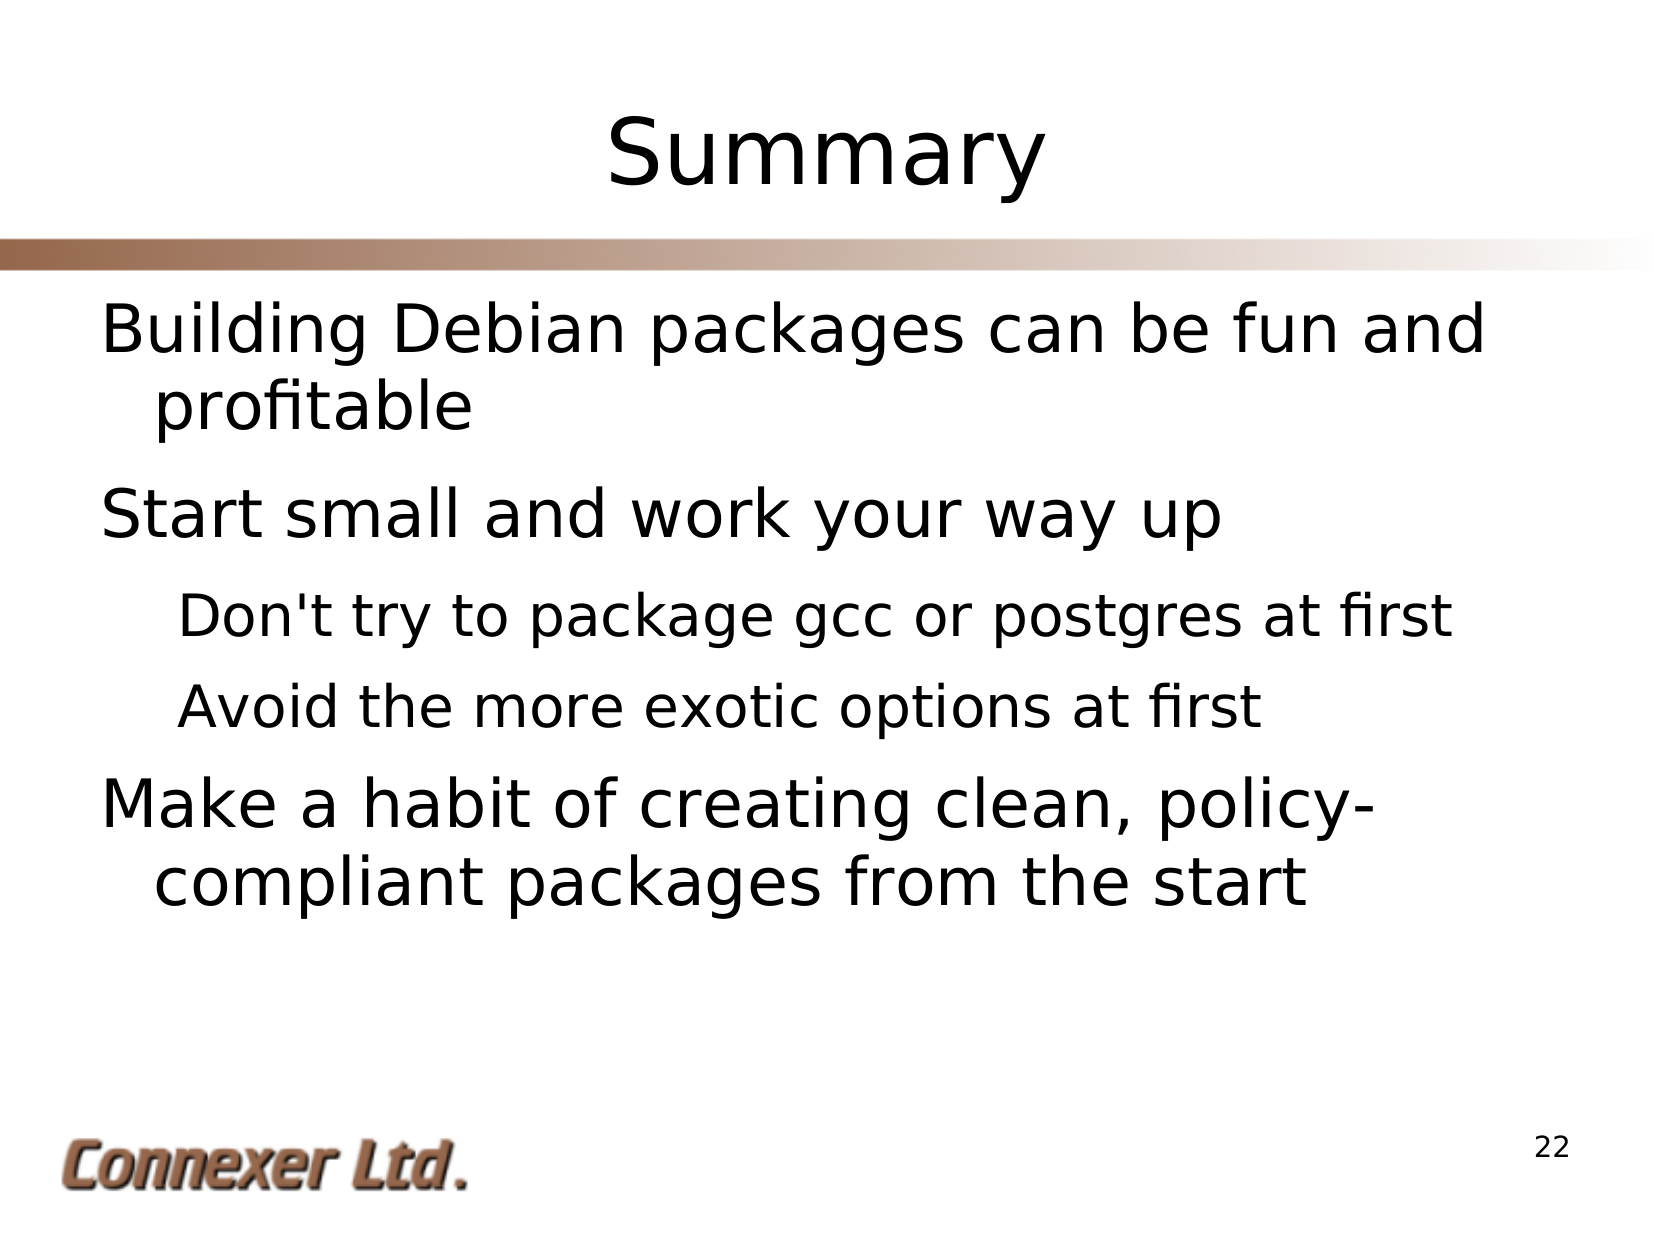

# Summary
Building Debian packages can be fun and profitable
Start small and work your way up
Don't try to package gcc or postgres at first
Avoid the more exotic options at first
Make a habit of creating clean, policy-compliant packages from the start
22